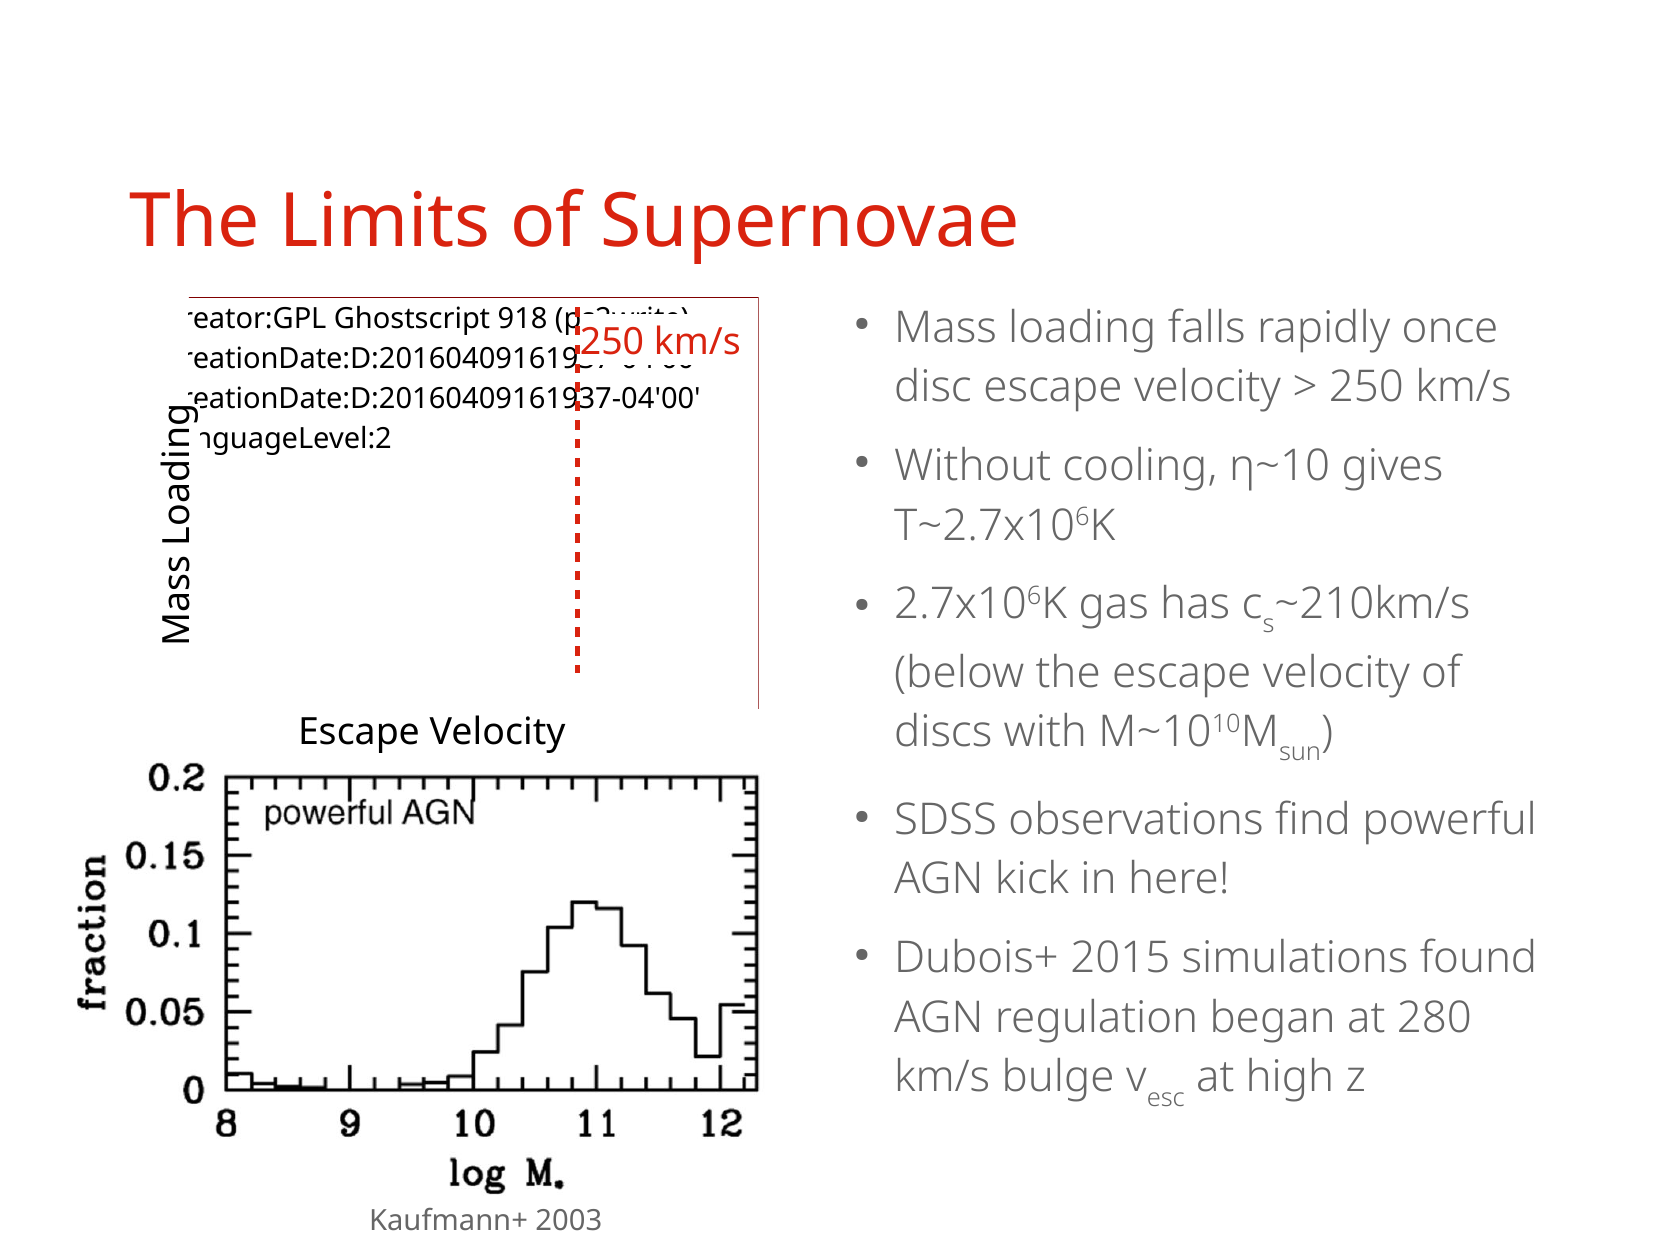

# The Limits of Supernovae
Mass loading falls rapidly once disc escape velocity > 250 km/s
Without cooling, η~10 gives T~2.7x106K
2.7x106K gas has cs~210km/s (below the escape velocity of discs with M~1010Msun)
SDSS observations find powerful AGN kick in here!
Dubois+ 2015 simulations found AGN regulation began at 280 km/s bulge vesc at high z
250 km/s
Mass Loading
Escape Velocity
Kaufmann+ 2003